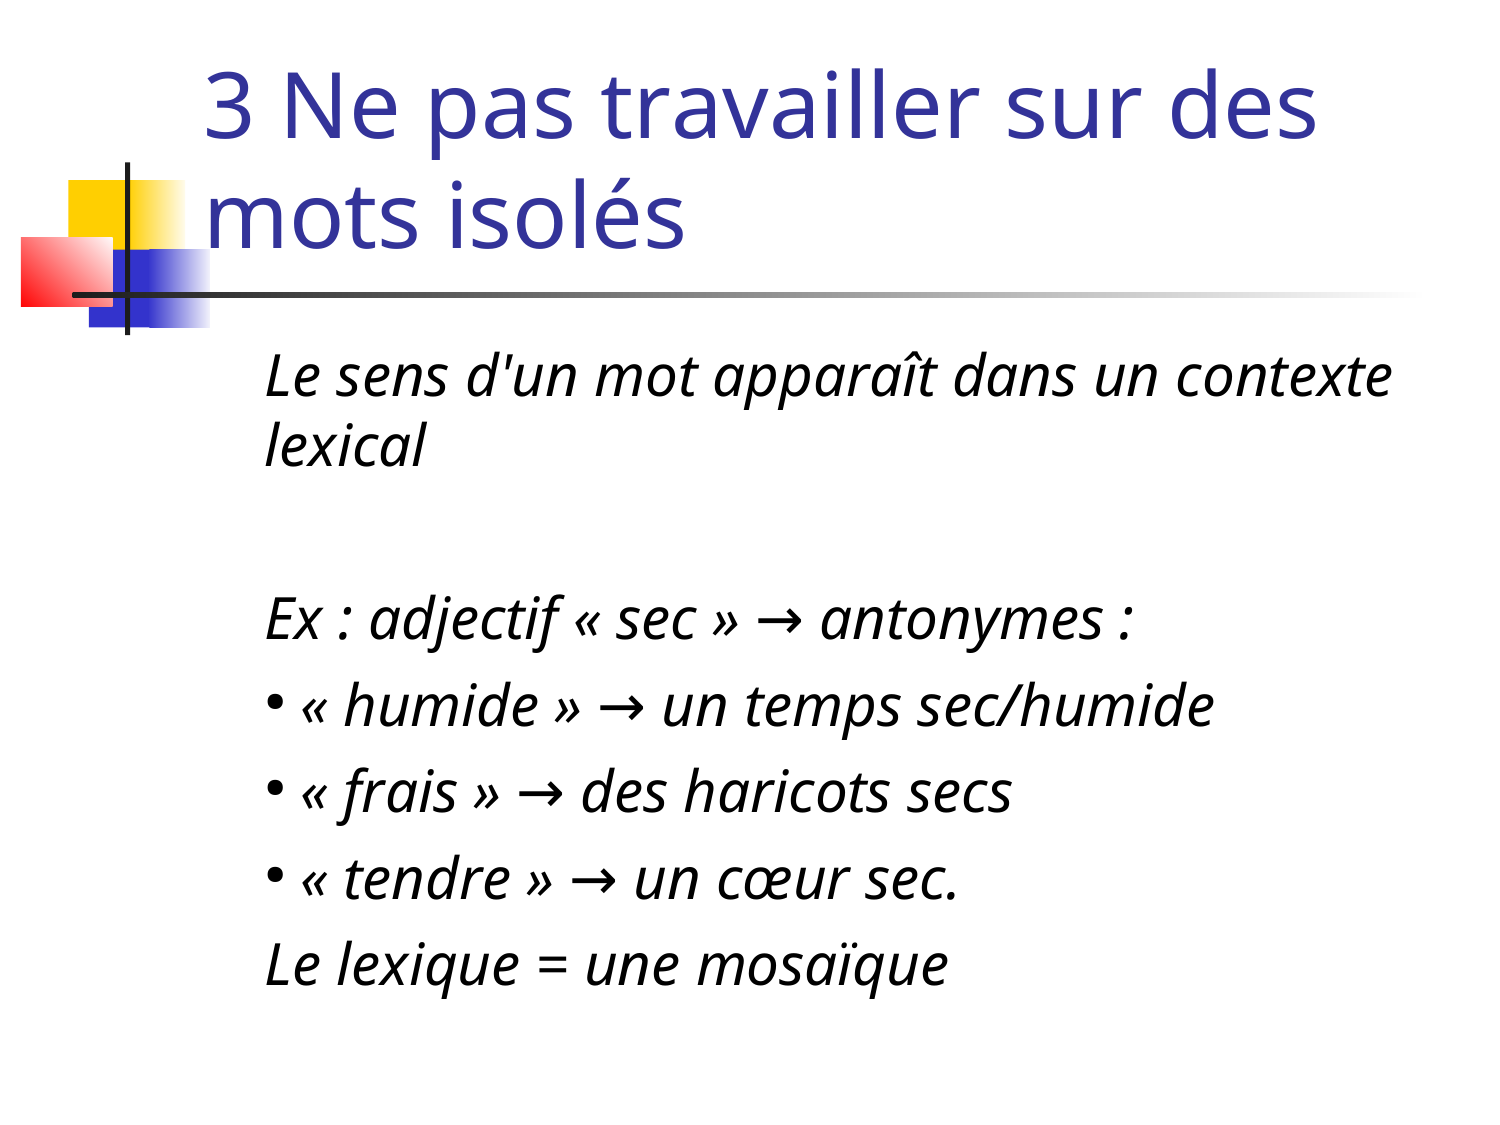

# 3 Ne pas travailler sur des mots isolés
Le sens d'un mot apparaît dans un contexte lexical
Ex : adjectif « sec » → antonymes :
« humide » → un temps sec/humide
« frais » → des haricots secs
« tendre » → un cœur sec.
Le lexique = une mosaïque